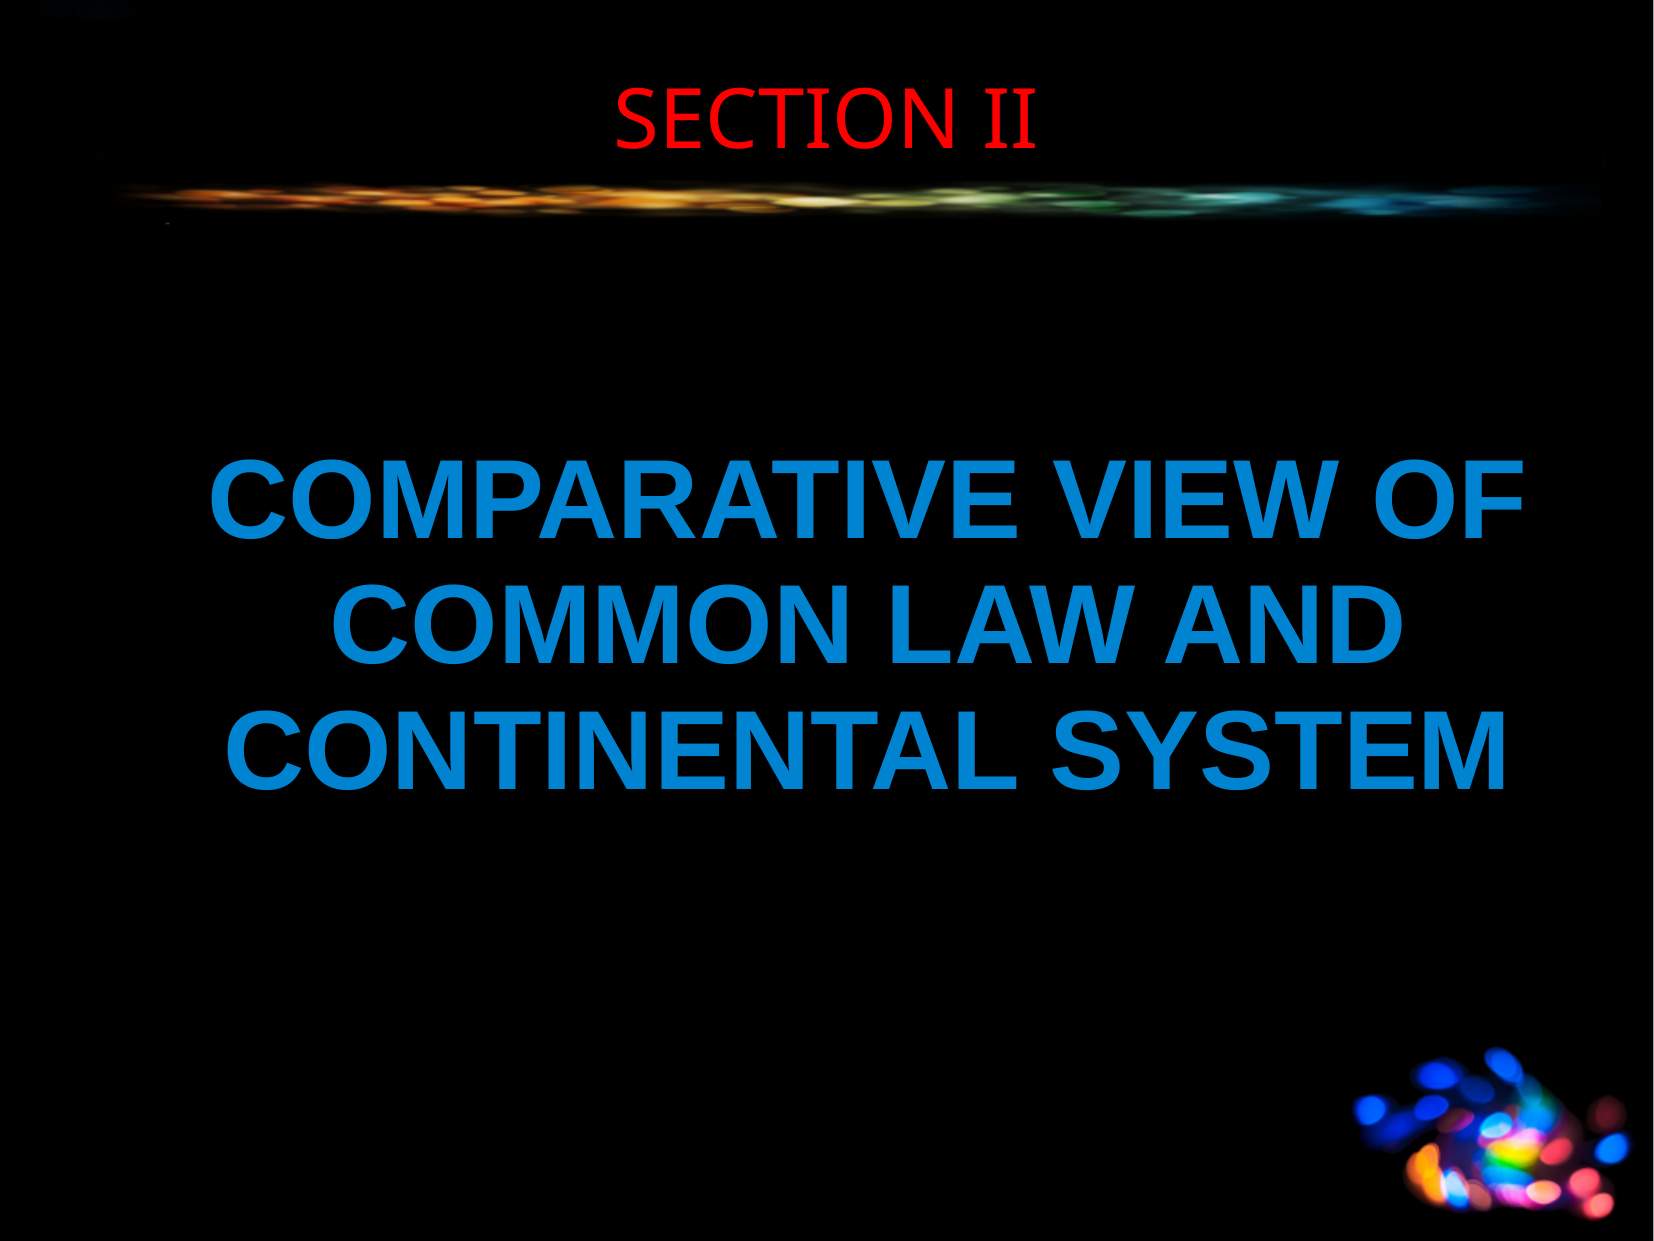

# SECTION II
COMPARATIVE VIEW OF COMMON LAW AND CONTINENTAL SYSTEM